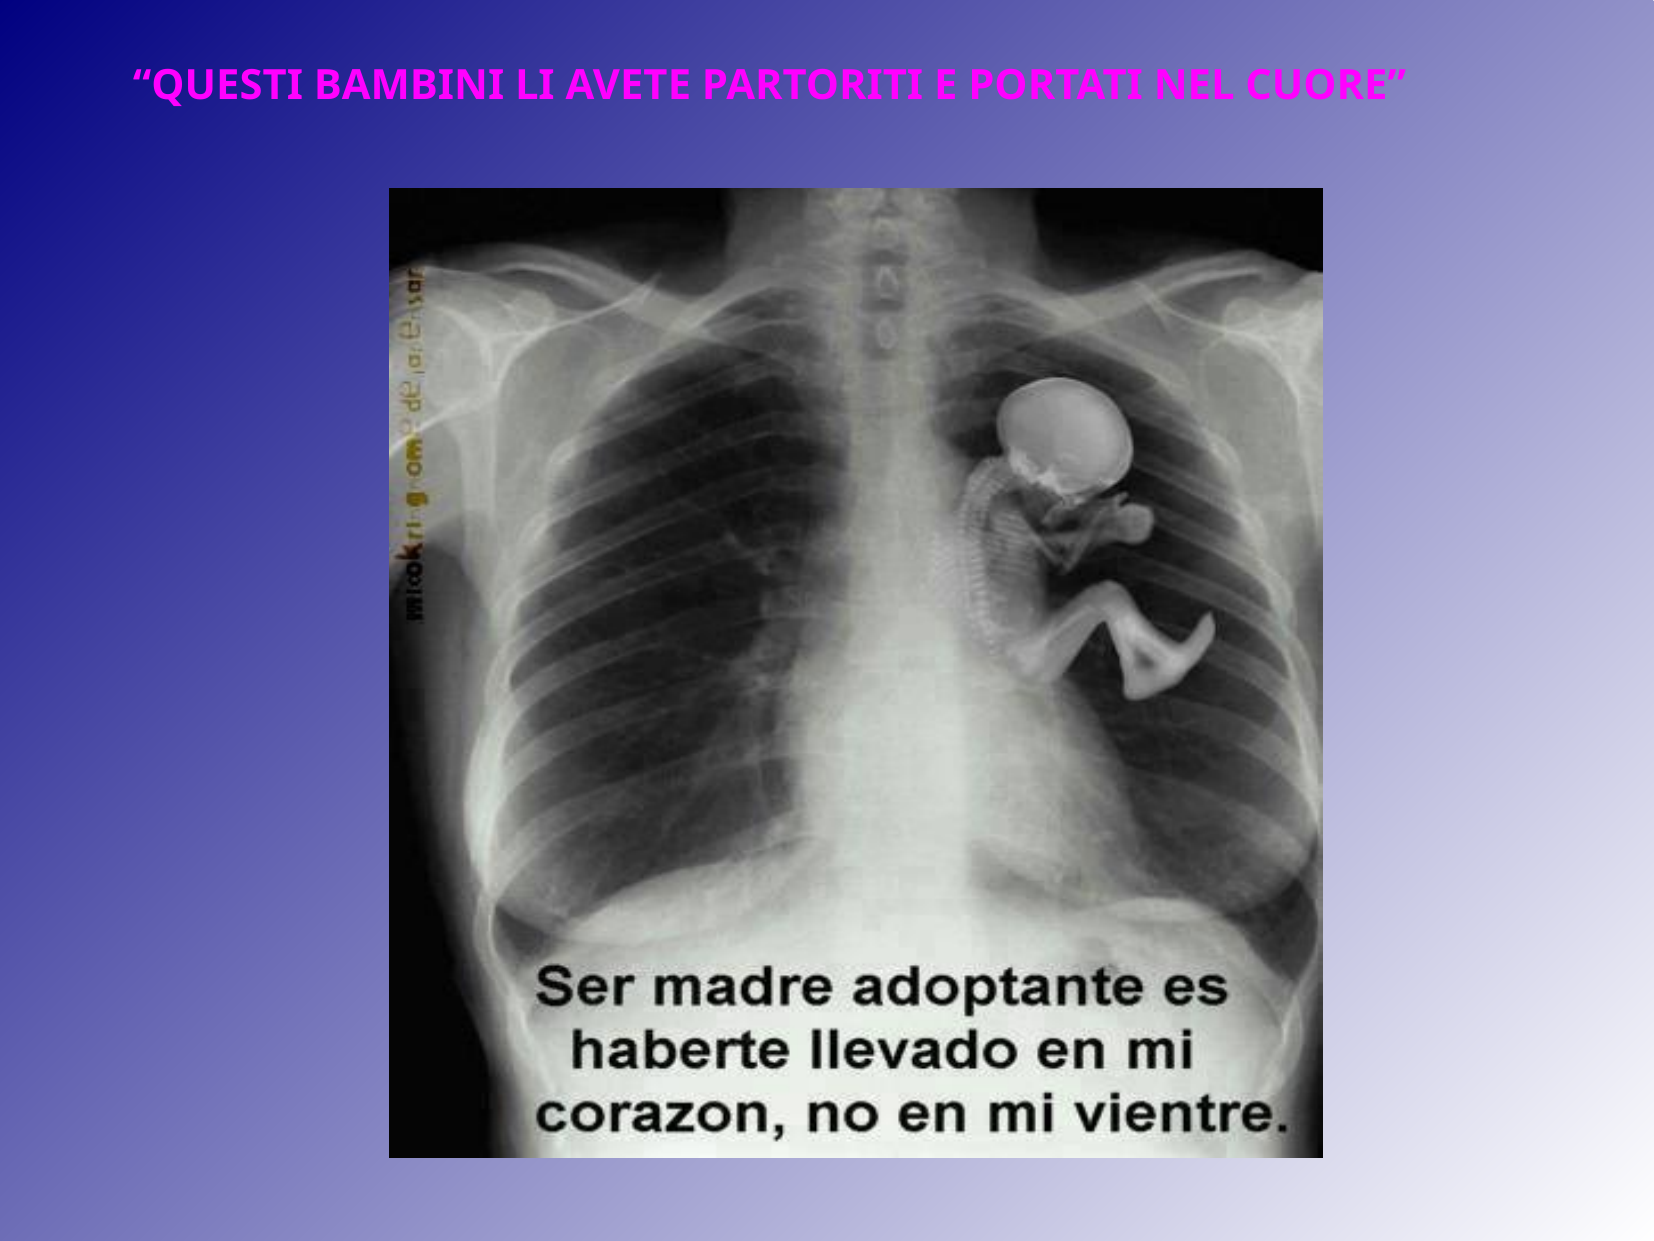

“QUESTI BAMBINI LI AVETE PARTORITI E PORTATI NEL CUORE”